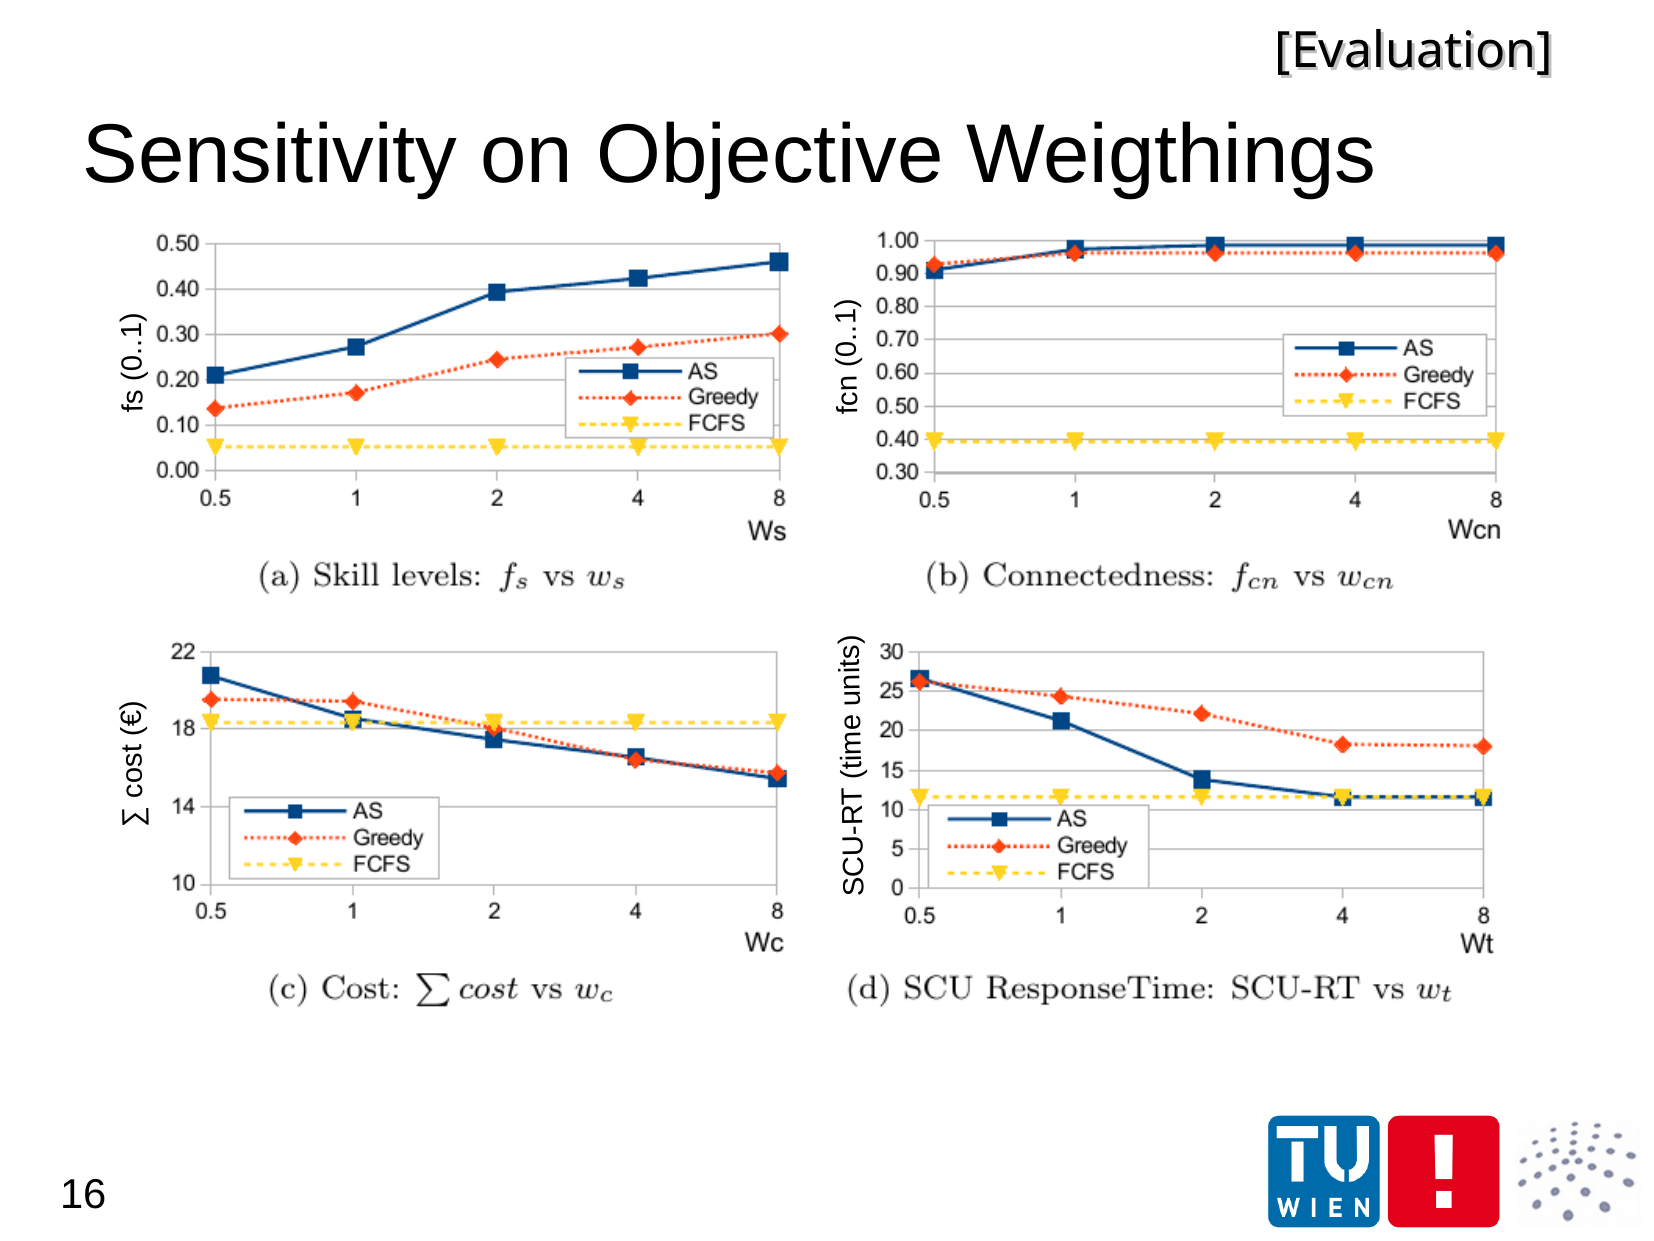

[Evaluation]
# Sensitivity on Objective Weigthings
fcn (0..1)
fs (0..1)
∑ cost (€)
SCU-RT (time units)
16